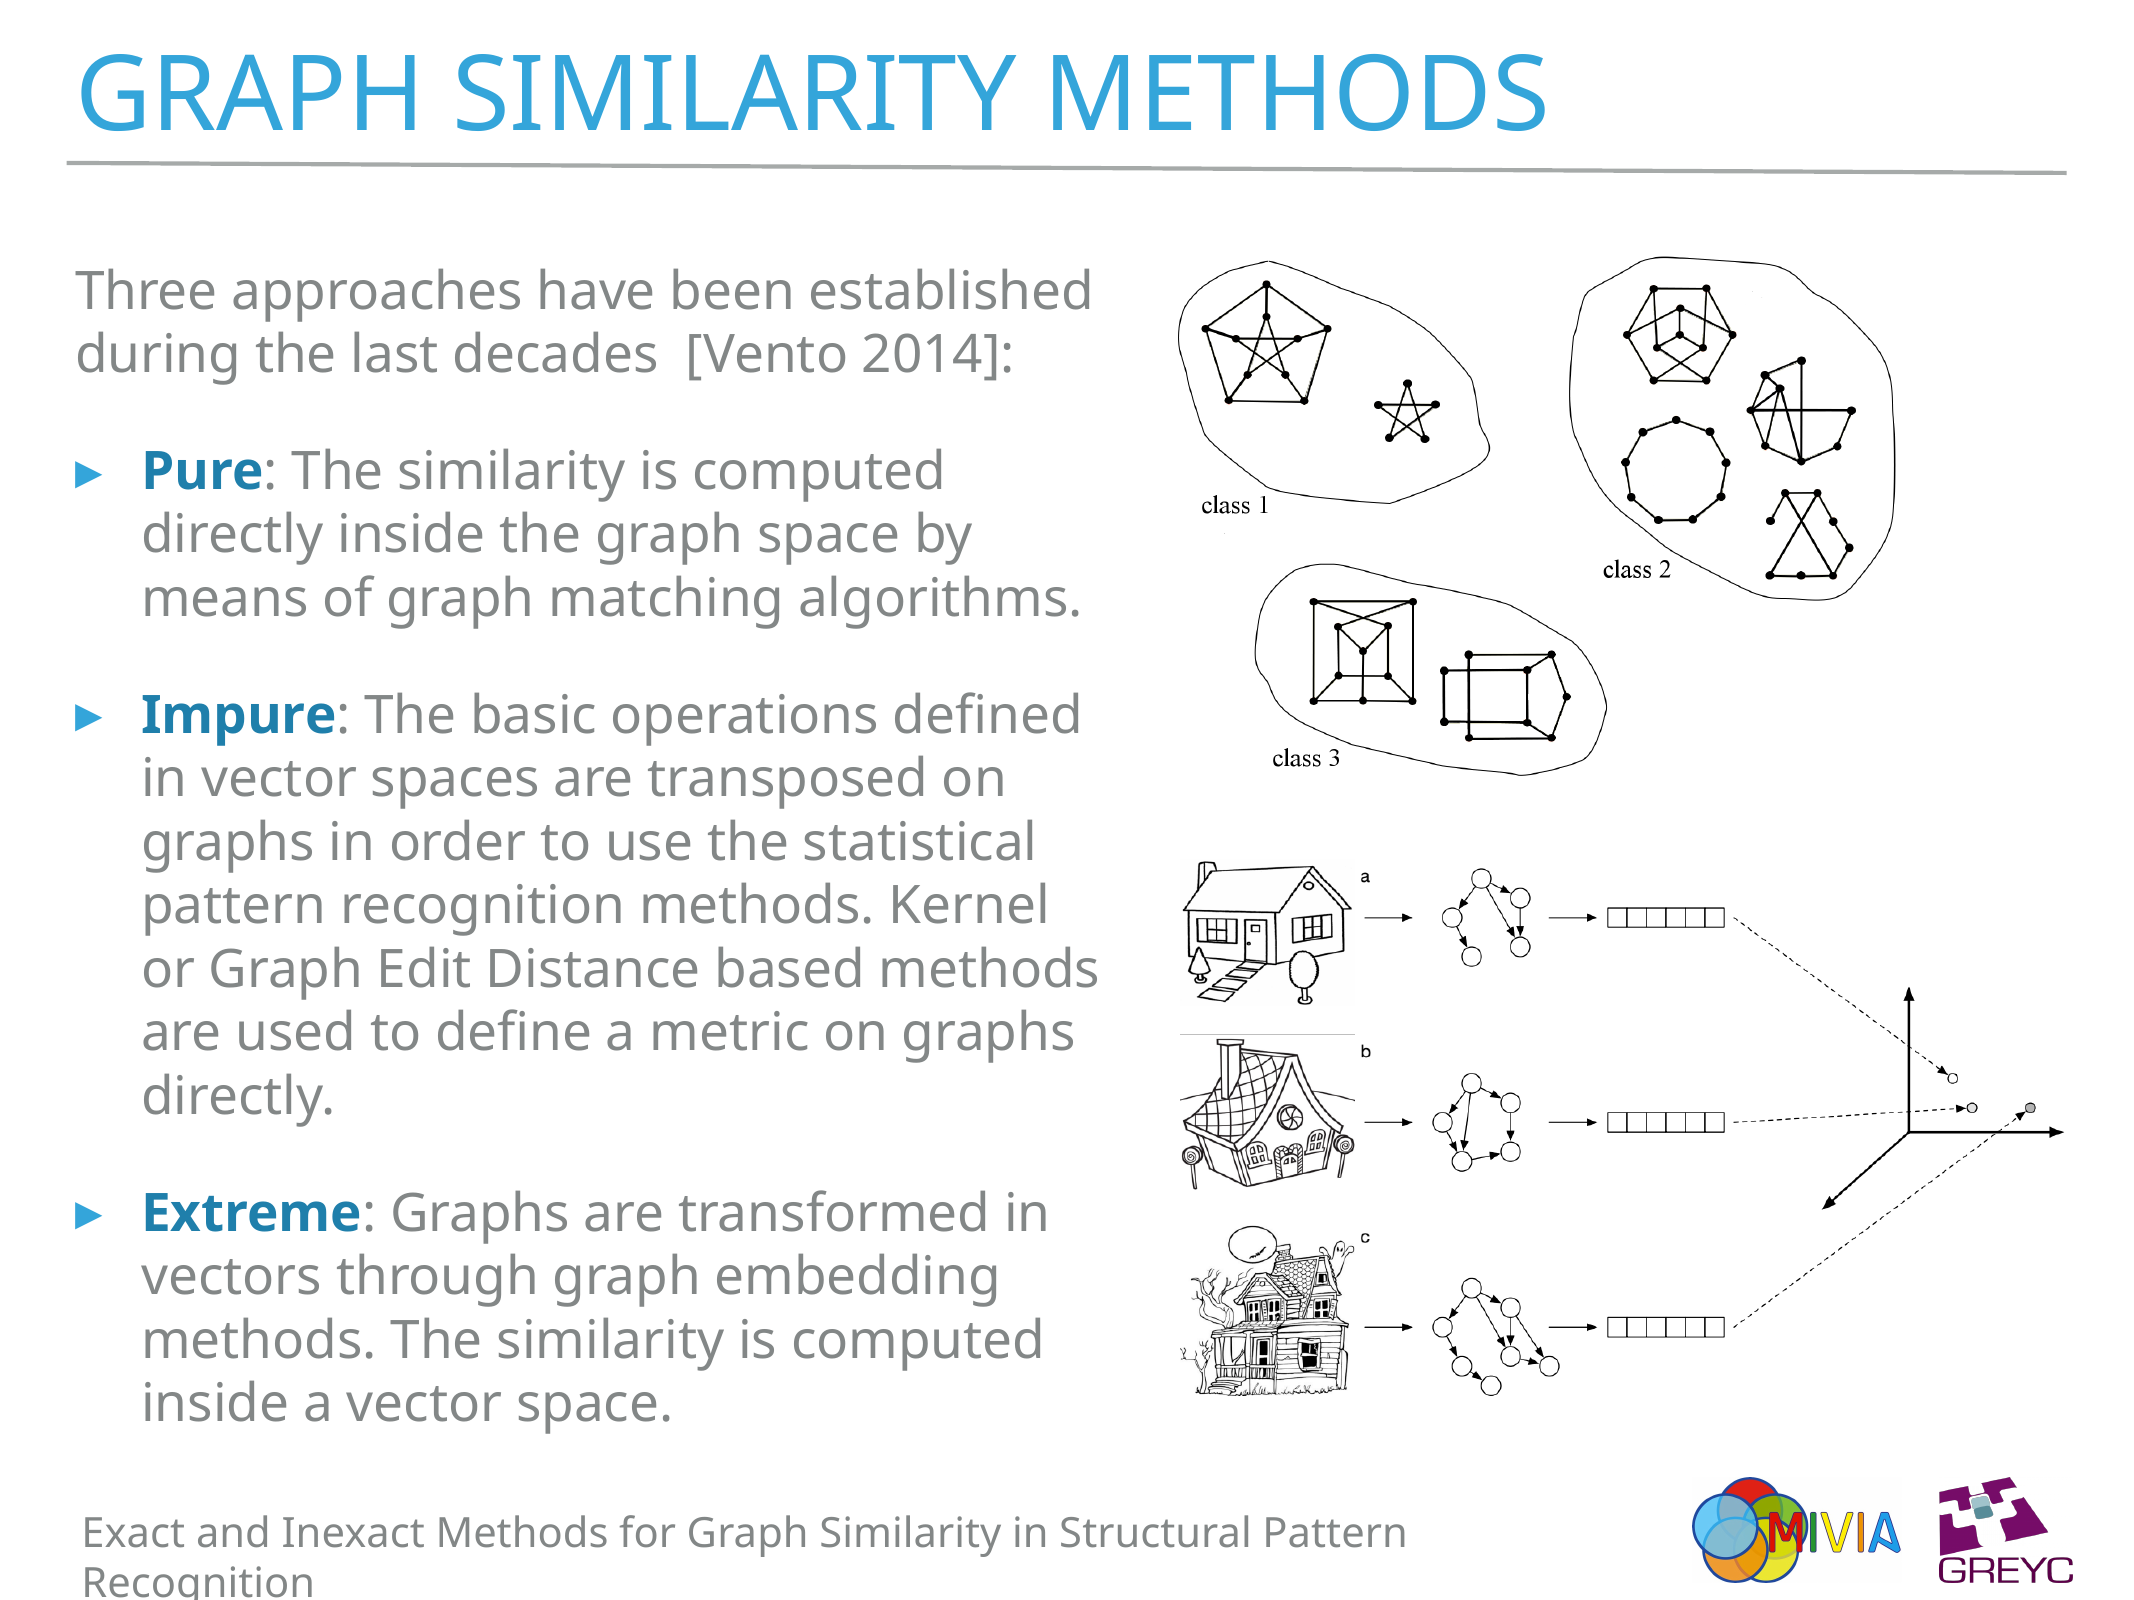

Graph Similarity Methods
# Three approaches have been established during the last decades [Vento 2014]:
Pure: The similarity is computed directly inside the graph space by means of graph matching algorithms.
Impure: The basic operations defined in vector spaces are transposed on graphs in order to use the statistical pattern recognition methods. Kernel or Graph Edit Distance based methods are used to define a metric on graphs directly.
Extreme: Graphs are transformed in vectors through graph embedding methods. The similarity is computed inside a vector space.